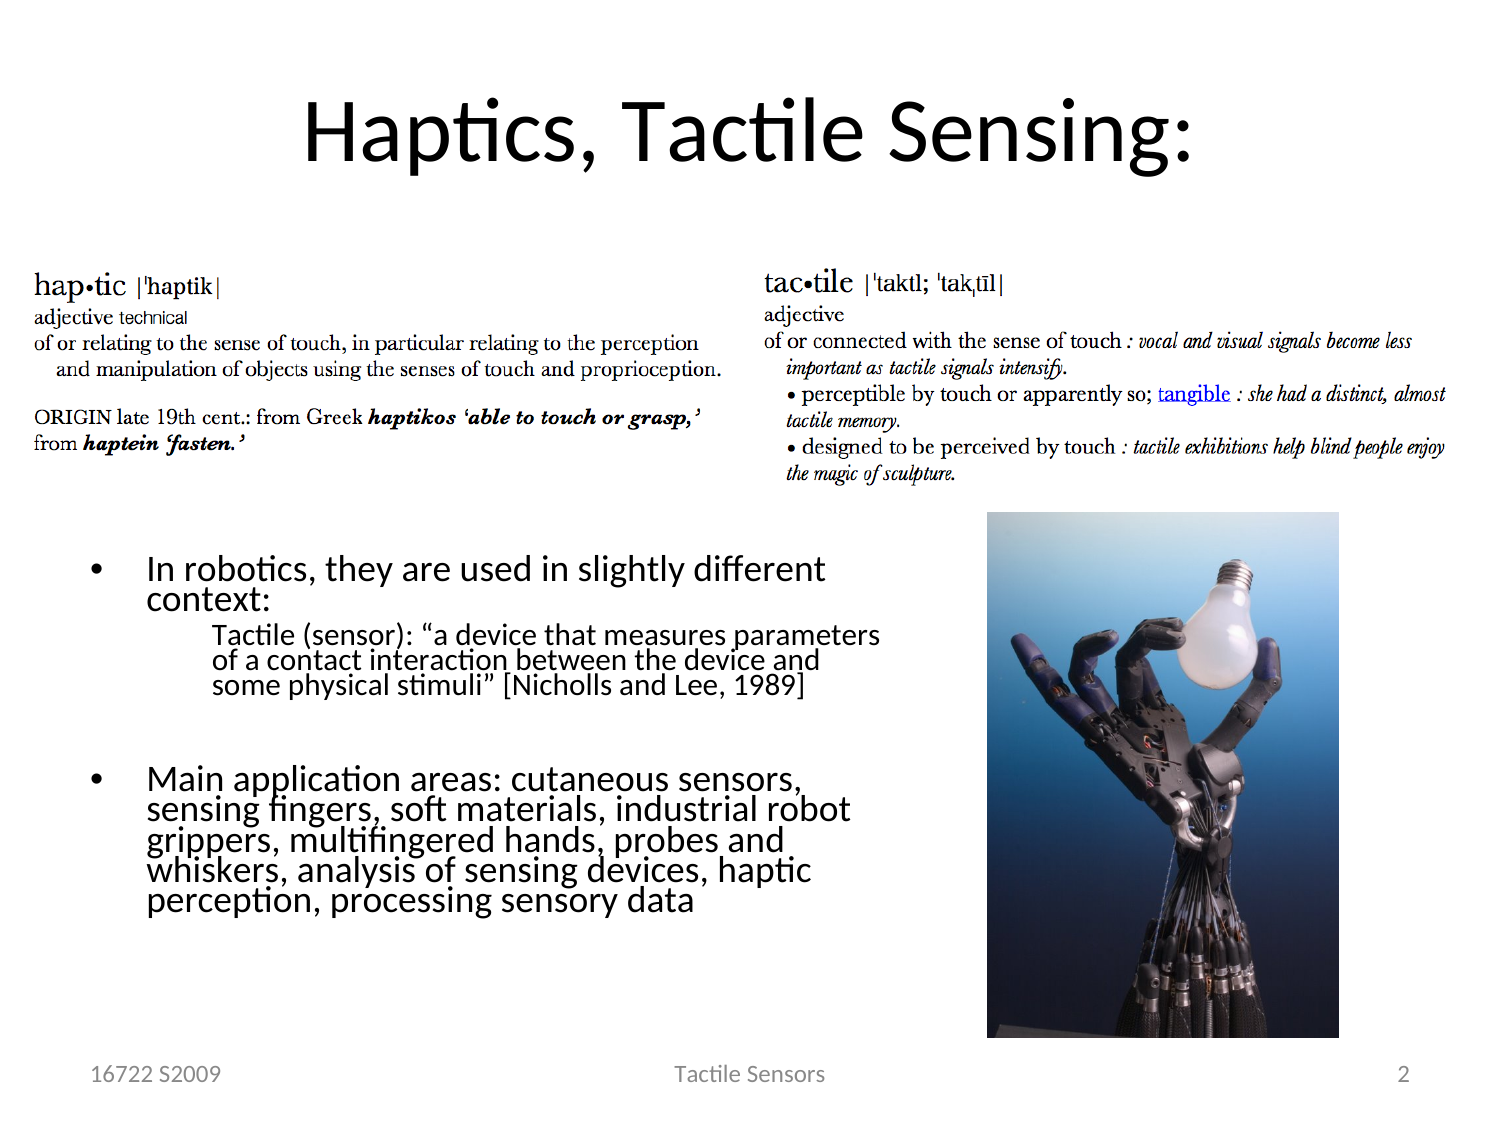

# Haptics, Tactile Sensing:
In robotics, they are used in slightly different context:
	Tactile (sensor): “a device that measures parameters of a contact interaction between the device and some physical stimuli” [Nicholls and Lee, 1989]
Main application areas: cutaneous sensors, sensing fingers, soft materials, industrial robot grippers, multifingered hands, probes and whiskers, analysis of sensing devices, haptic perception, processing sensory data
16722 S2009
Tactile Sensors